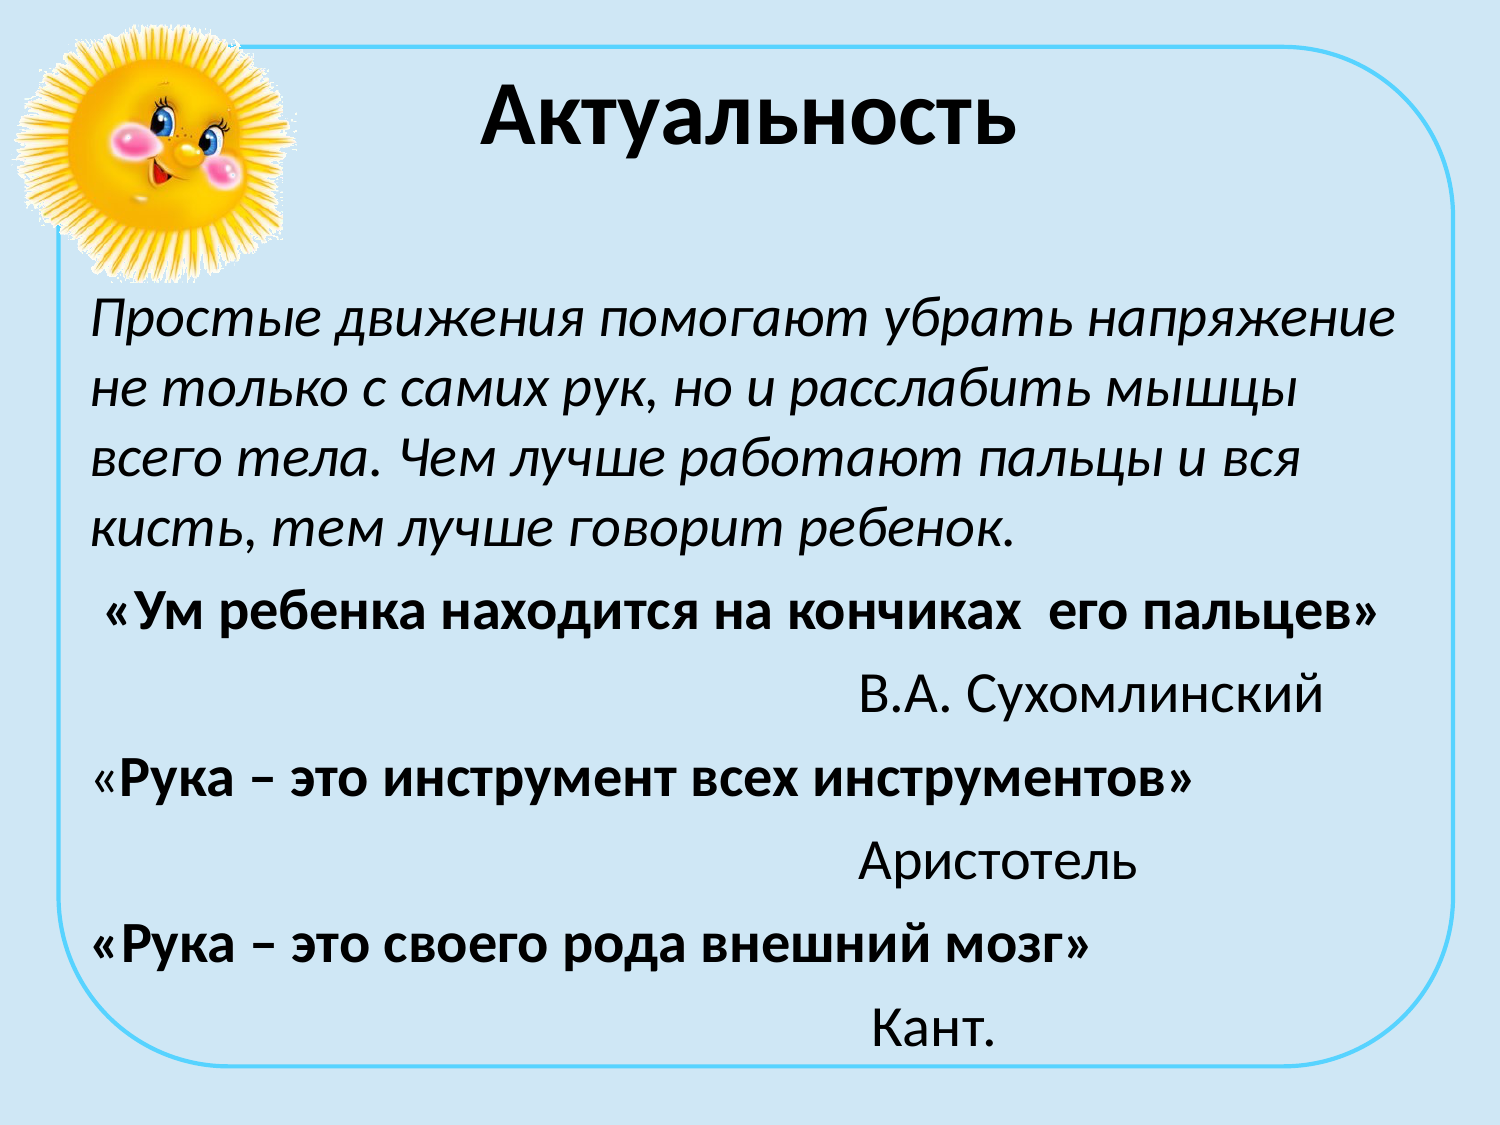

# Актуальность
Простые движения помогают убрать напряжение не только с самих рук, но и расслабить мышцы всего тела. Чем лучше работают пальцы и вся кисть, тем лучше говорит ребенок.
 «Ум ребенка находится на кончиках его пальцев»
 В.А. Сухомлинский
«Рука – это инструмент всех инструментов»
 Аристотель
«Рука – это своего рода внешний мозг»
 Кант.